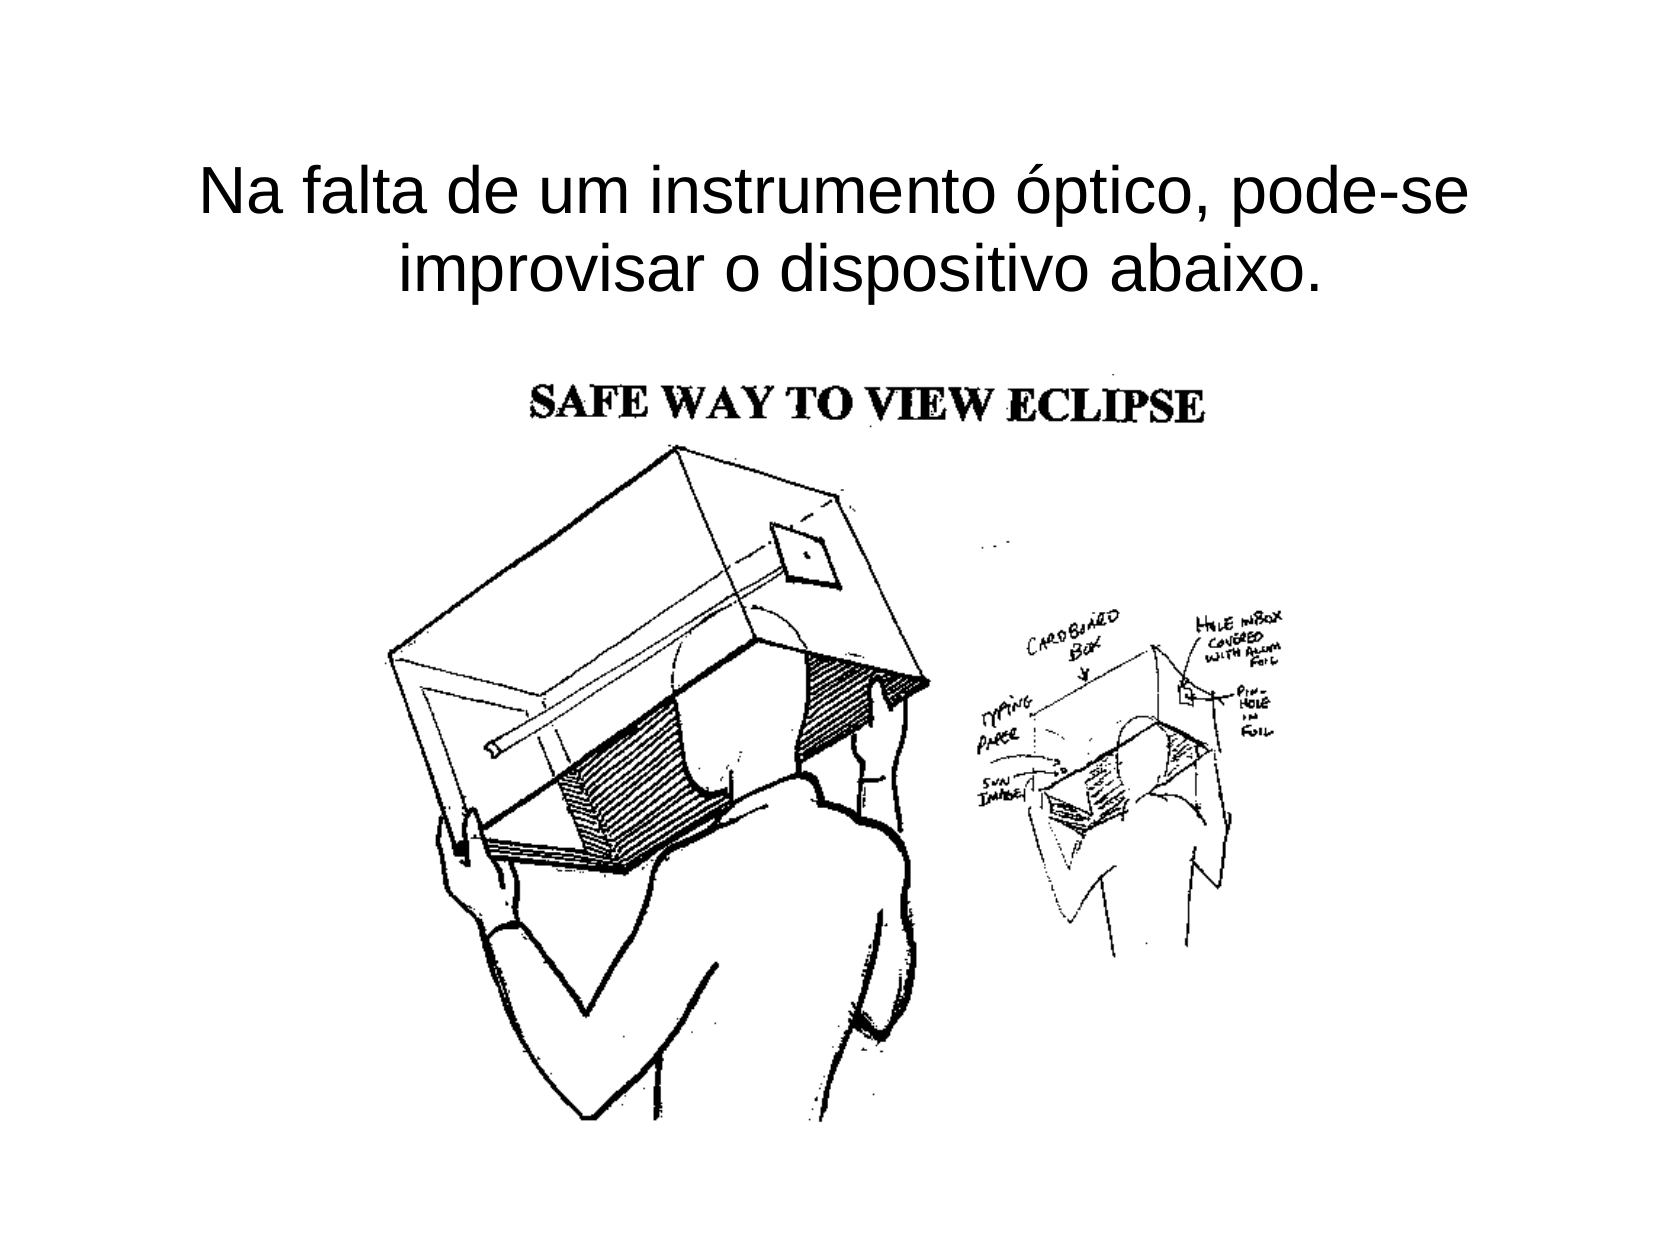

#
Na falta de um instrumento óptico, pode-se improvisar o dispositivo abaixo.